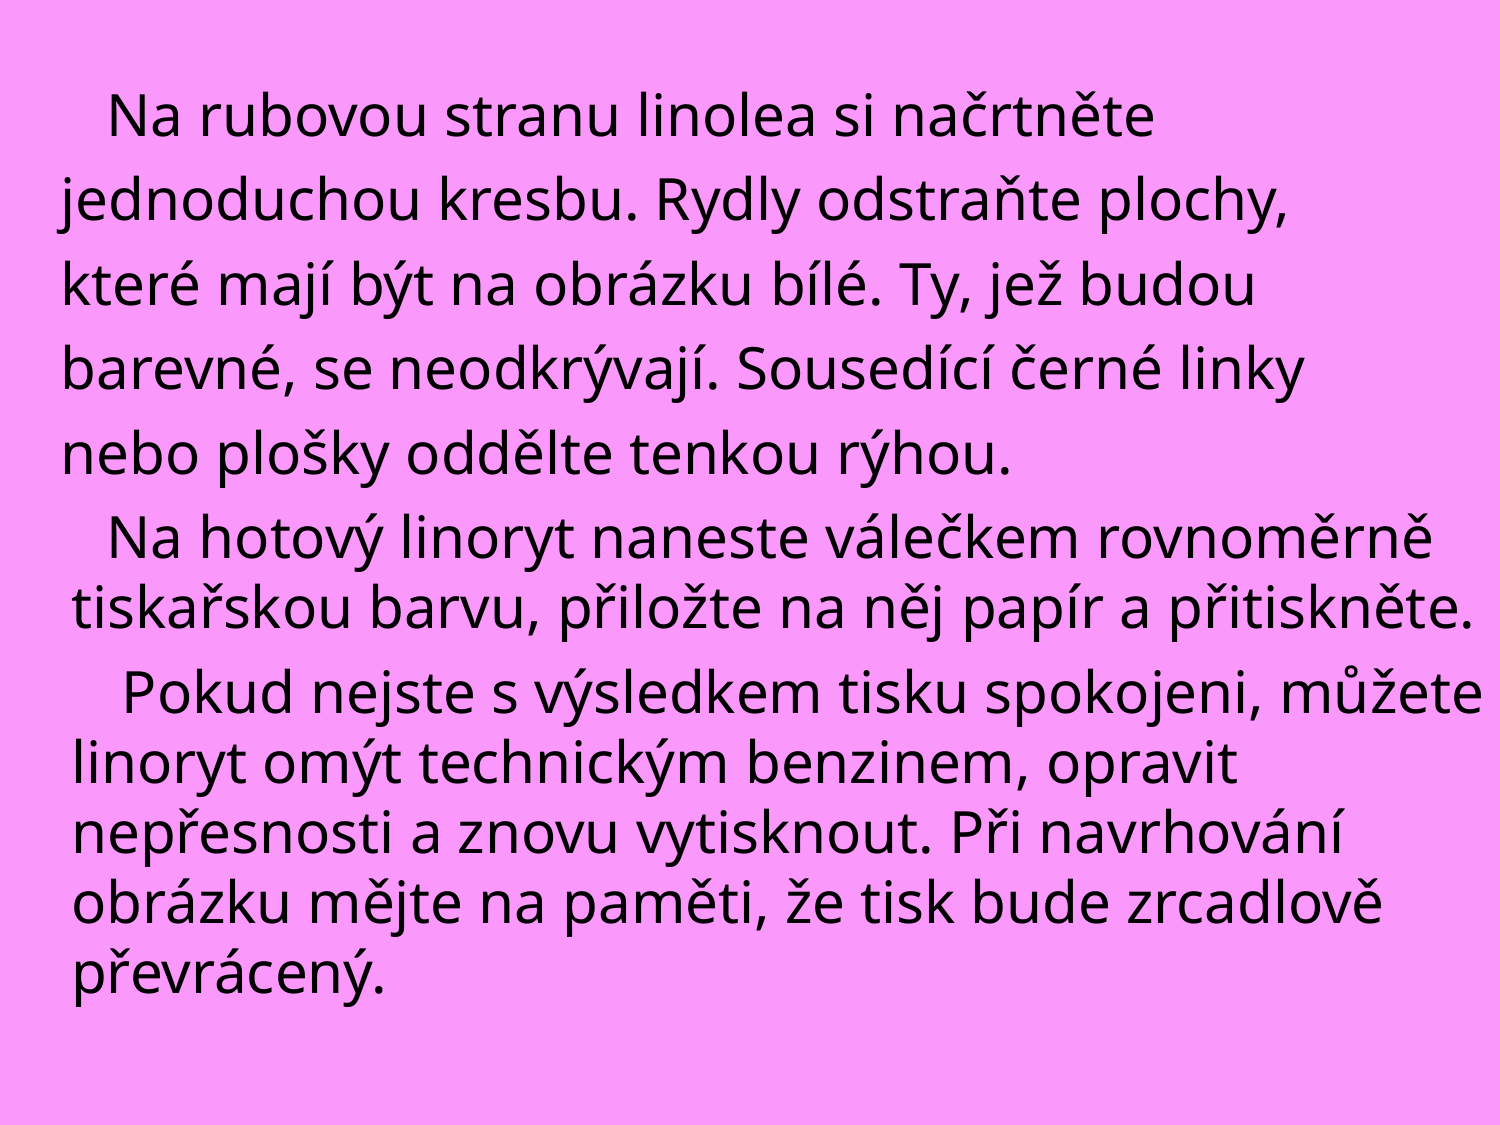

# Na rubovou stranu linolea si načrtněte
 jednoduchou kresbu. Rydly odstraňte plochy,
 které mají být na obrázku bílé. Ty, jež budou
 barevné, se neodkrývají. Sousedící černé linky
 nebo plošky oddělte tenkou rýhou.
 Na hotový linoryt naneste válečkem rovnoměrně tiskařskou barvu, přiložte na něj papír a přitiskněte.
 Pokud nejste s výsledkem tisku spokojeni, můžete linoryt omýt technickým benzinem, opravit nepřesnosti a znovu vytisknout. Při navrhování obrázku mějte na paměti, že tisk bude zrcadlově převrácený.